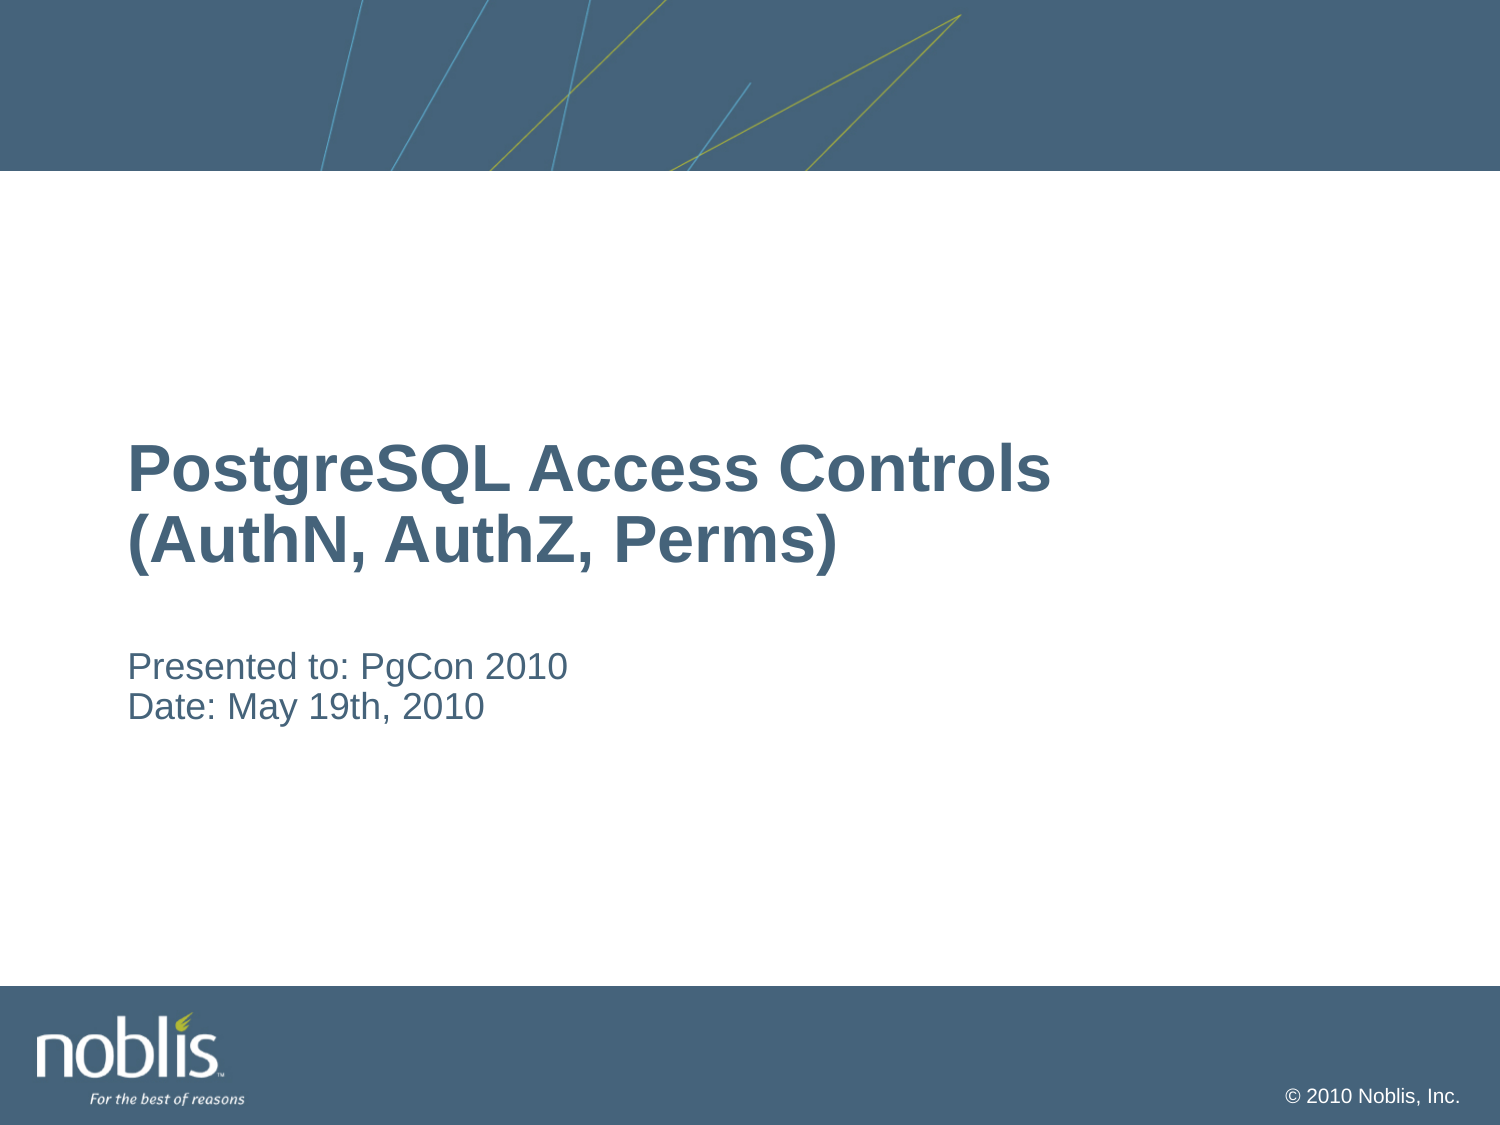

# PostgreSQL Access Controls (AuthN, AuthZ, Perms) Presented to: PgCon 2010 Date: May 19th, 2010